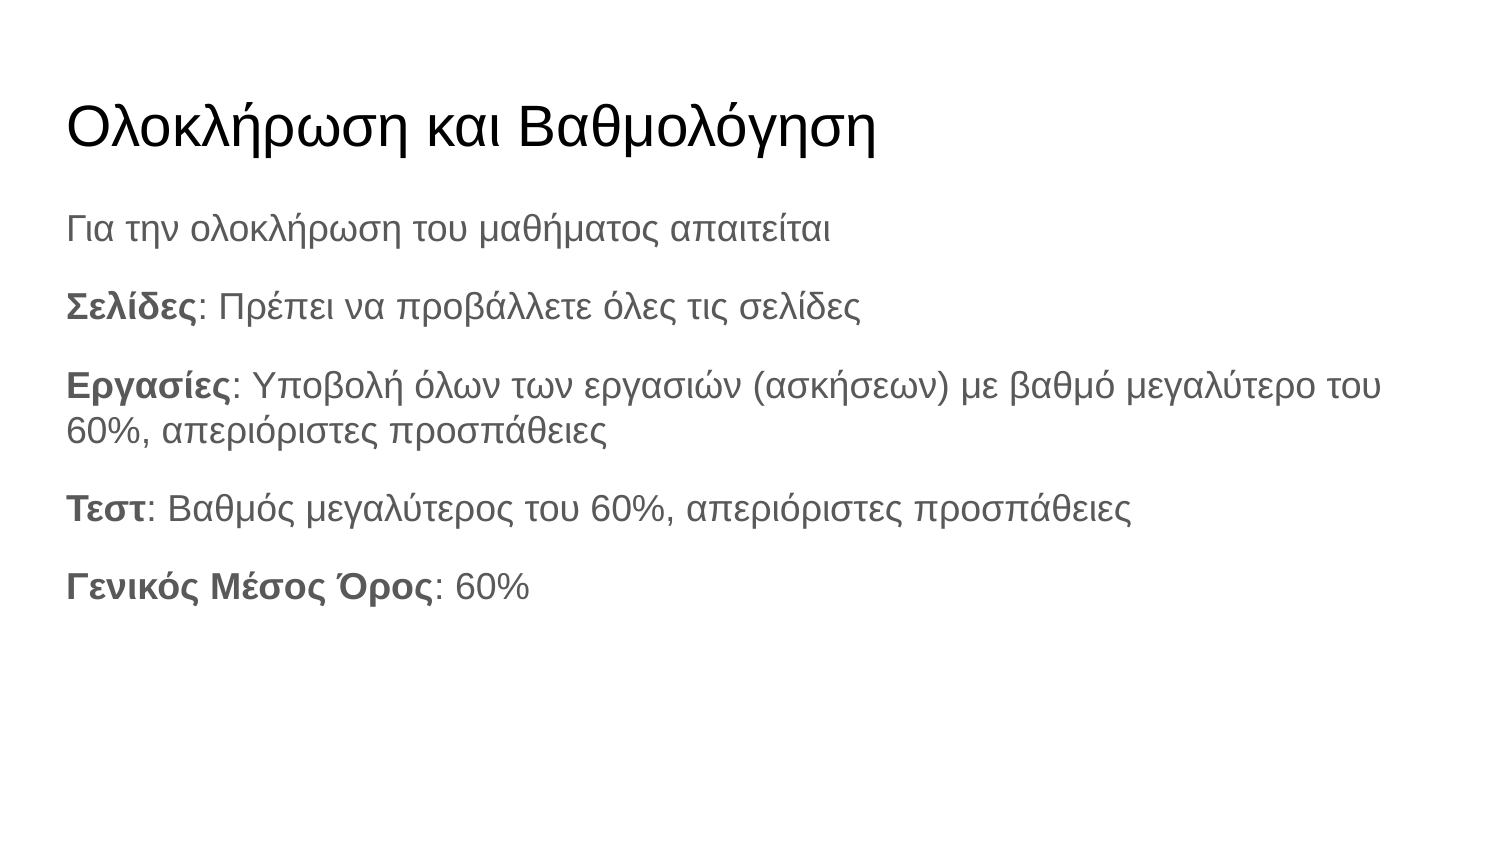

# Ολοκλήρωση και Βαθμολόγηση
Για την ολοκλήρωση του μαθήματος απαιτείται
Σελίδες: Πρέπει να προβάλλετε όλες τις σελίδες
Εργασίες: Υποβολή όλων των εργασιών (ασκήσεων) με βαθμό μεγαλύτερο του 60%, απεριόριστες προσπάθειες
Τεστ: Βαθμός μεγαλύτερος του 60%, απεριόριστες προσπάθειες
Γενικός Μέσος Όρος: 60%